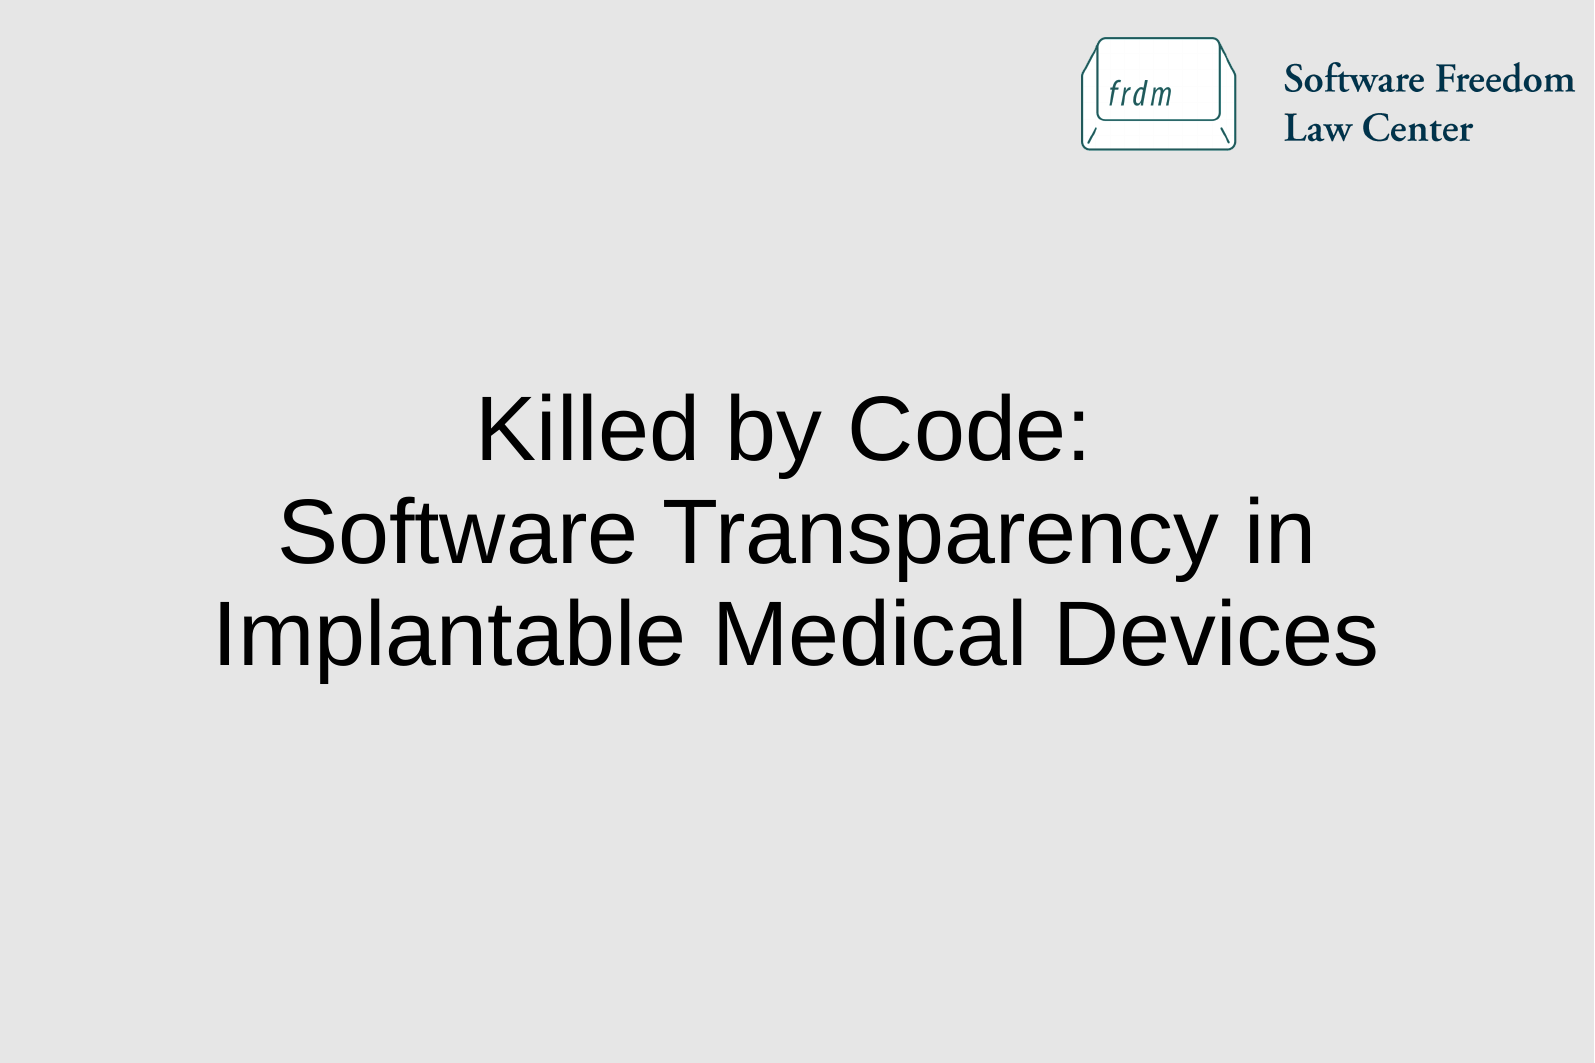

# Killed by Code: Software Transparency in Implantable Medical Devices